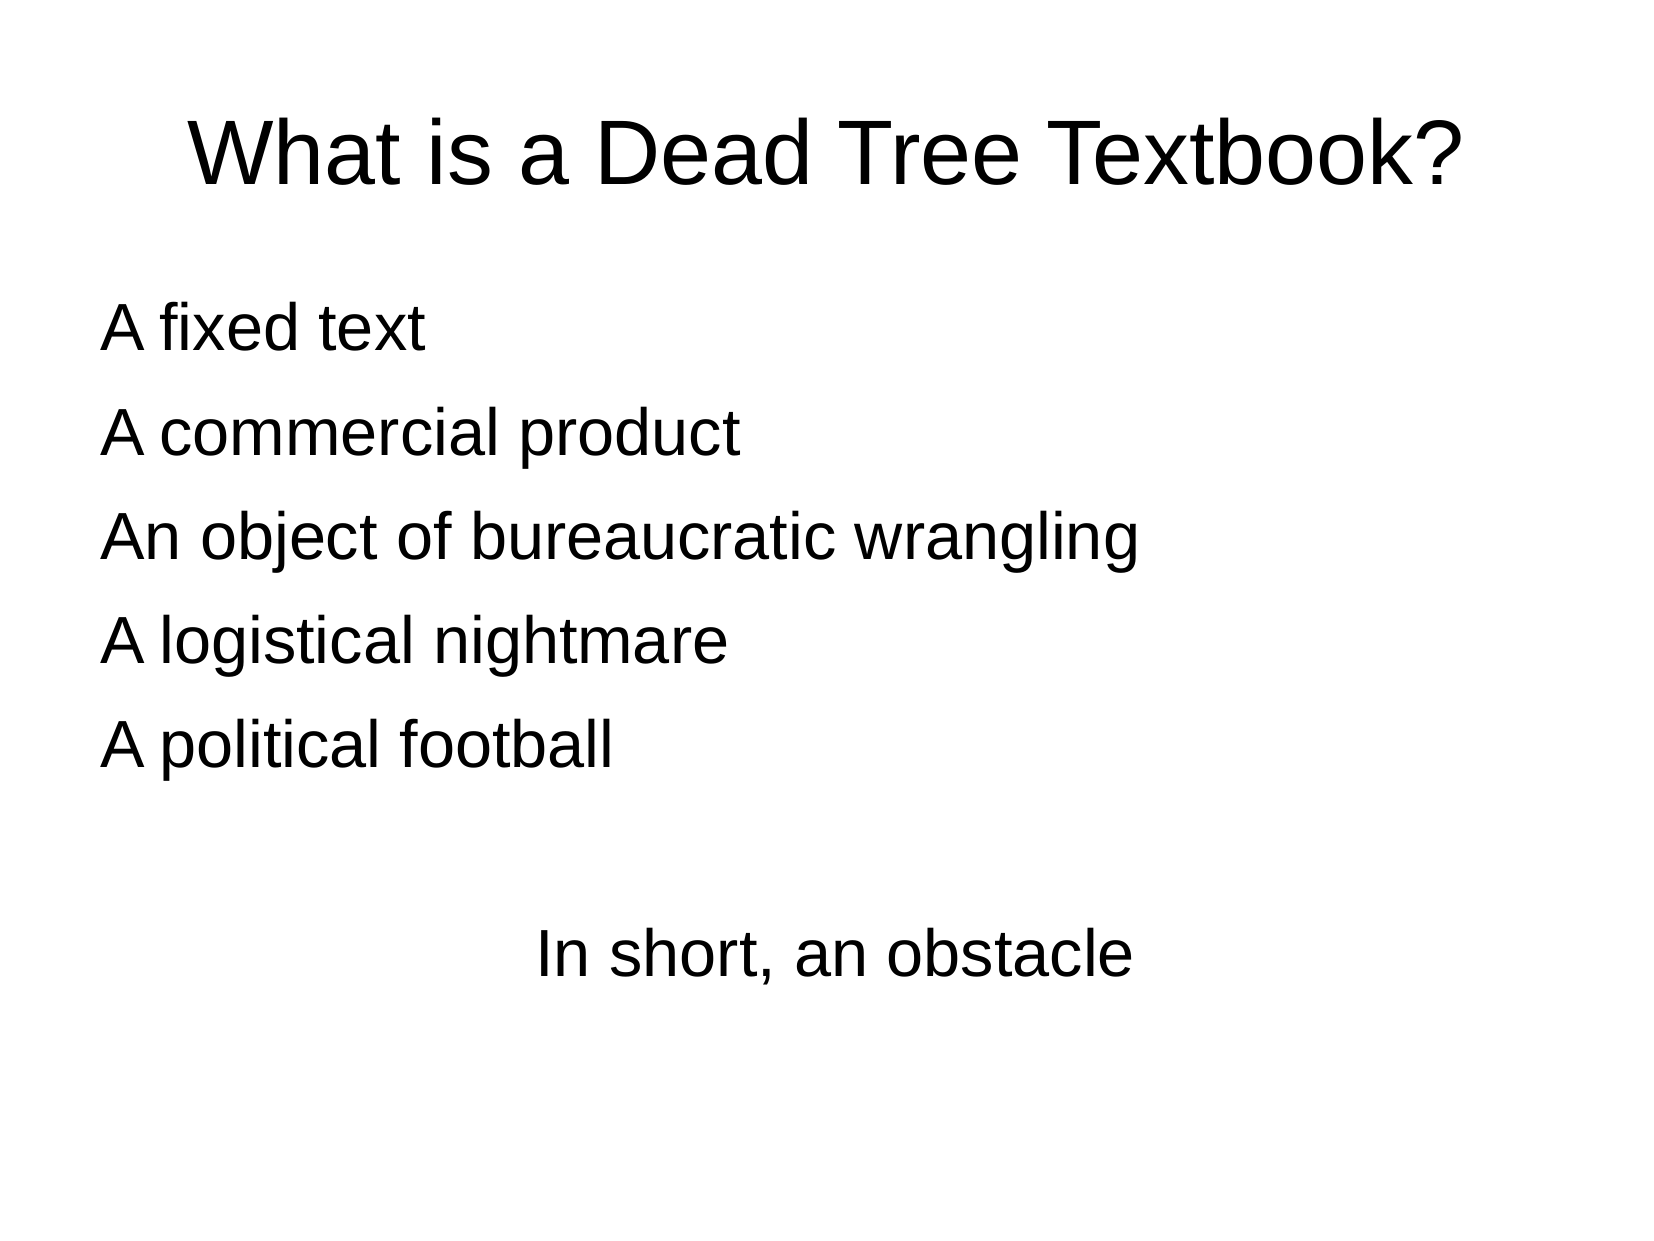

# What is a Dead Tree Textbook?
A fixed text
A commercial product
An object of bureaucratic wrangling
A logistical nightmare
A political football
In short, an obstacle